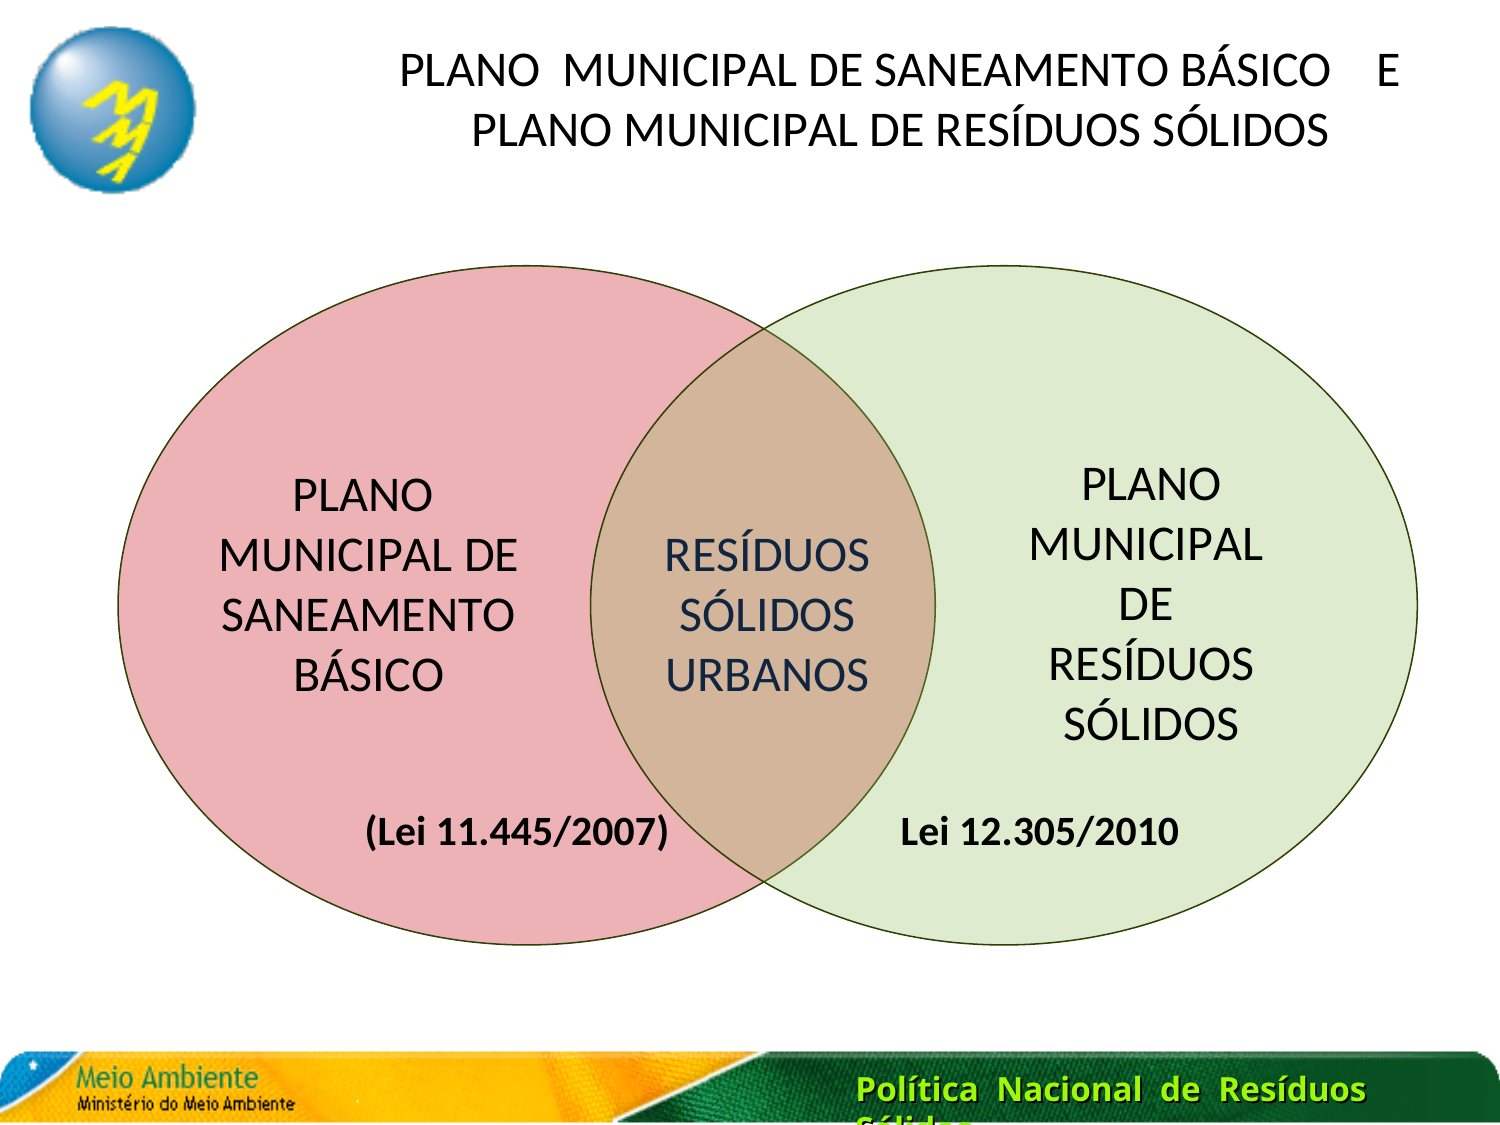

PLANO MUNICIPAL DE SANEAMENTO BÁSICO E
PLANO MUNICIPAL DE RESÍDUOS SÓLIDOS
PLANO MUNICIPAL
DE
RESÍDUOS SÓLIDOS
PLANO MUNICIPAL DE SANEAMENTO BÁSICO
RESÍDUOS SÓLIDOS URBANOS
(Lei 11.445/2007)‏
Lei 12.305/2010